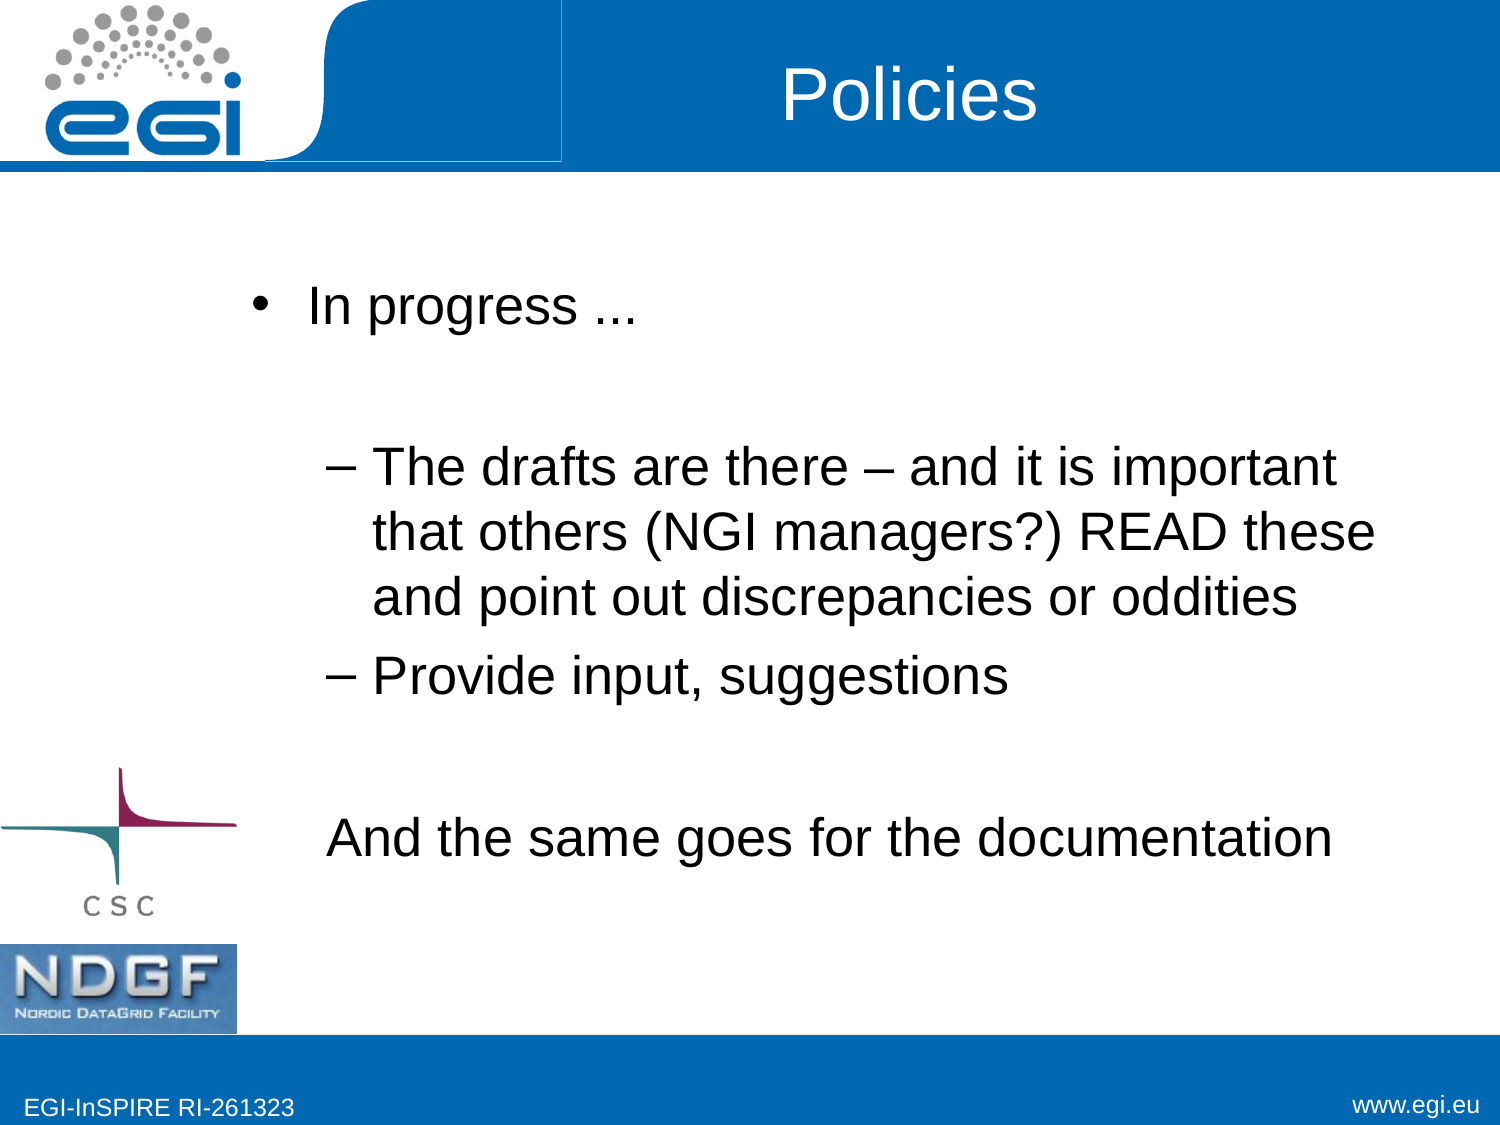

# Policies
In progress ...
The drafts are there – and it is important that others (NGI managers?) READ these and point out discrepancies or oddities
Provide input, suggestions
And the same goes for the documentation